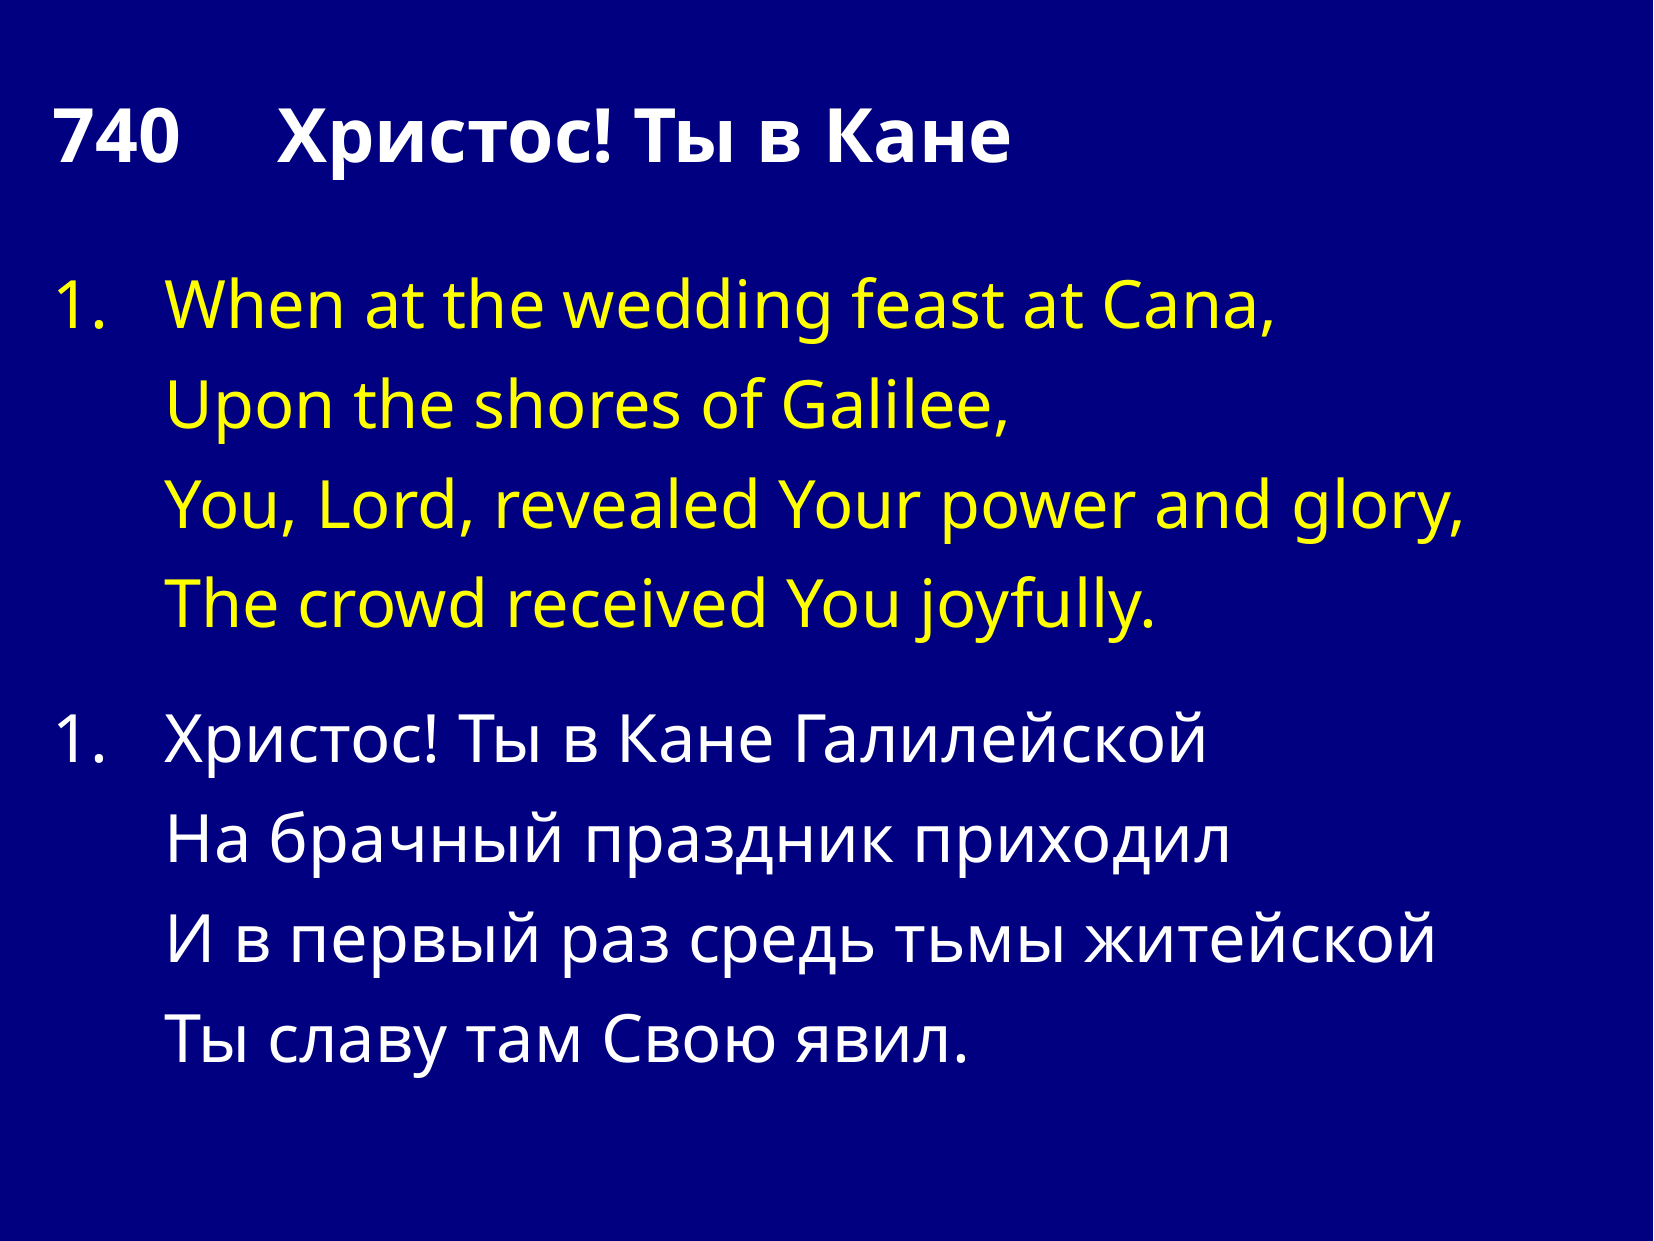

740	Христос! Ты в Кане
1.	When at the wedding feast at Cana,
	Upon the shores of Galilee,
	You, Lord, revealed Your power and glory,
	The crowd received You joyfully.
1.	Христос! Ты в Кане Галилейской
	На брачный праздник приходил
	И в первый раз средь тьмы житейской
	Ты славу там Свою явил.